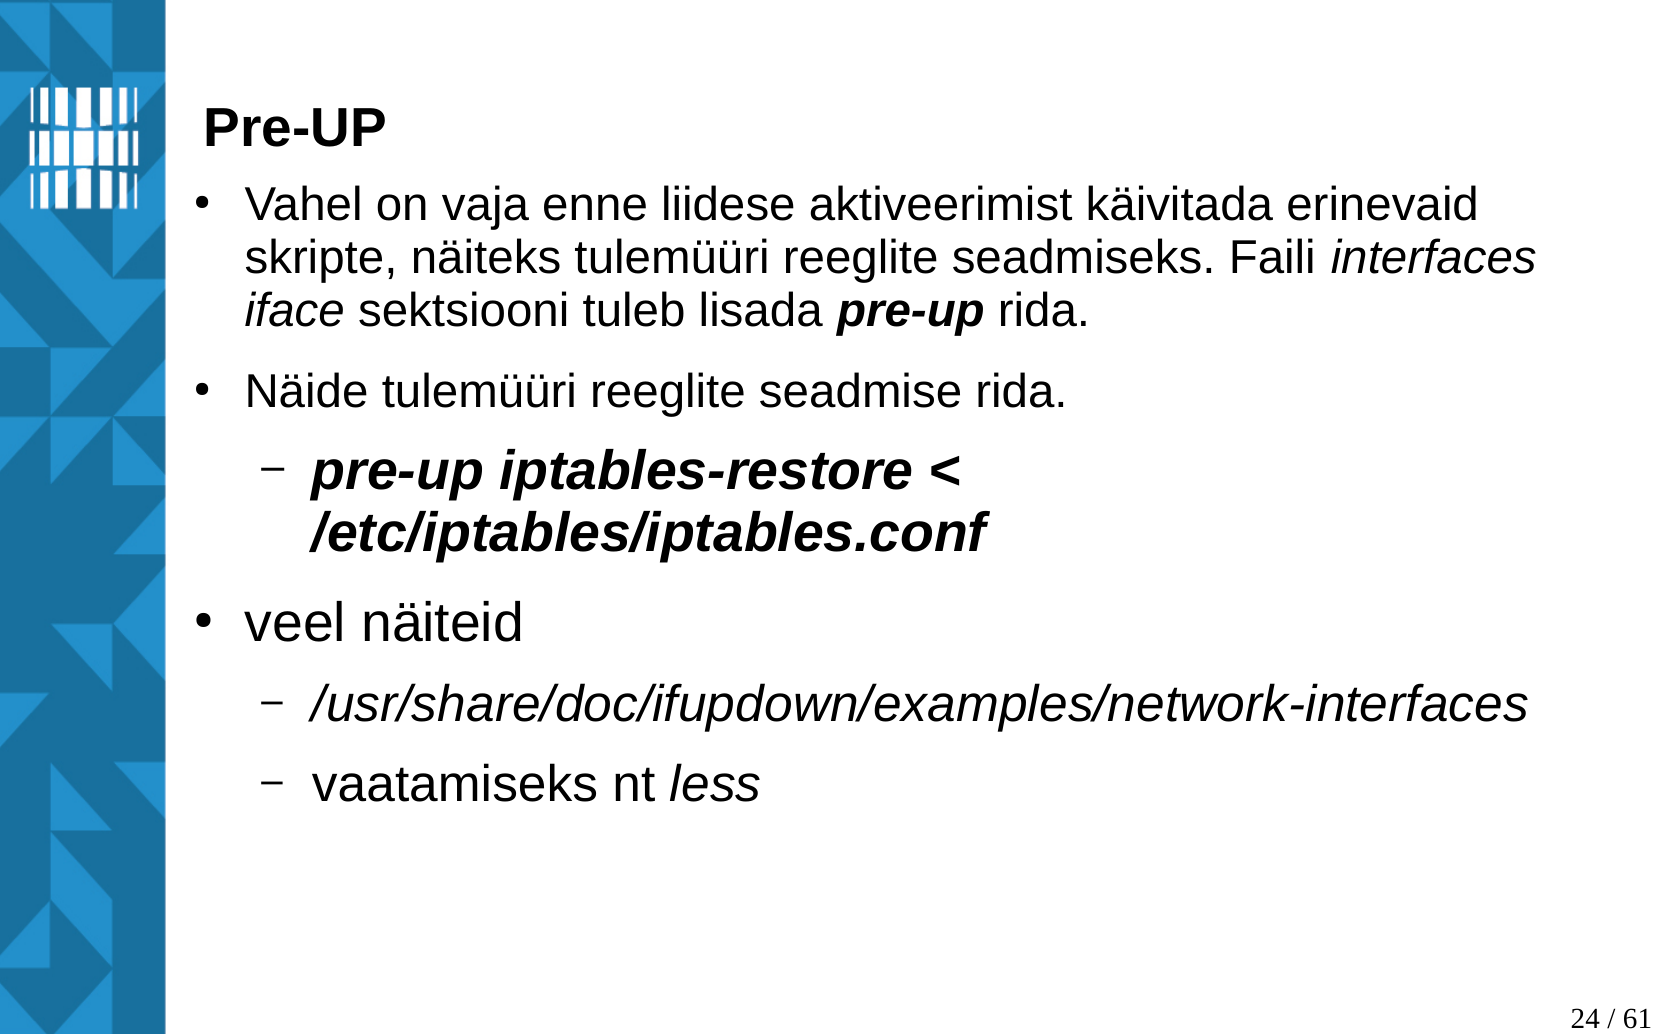

# Pre-UP
Vahel on vaja enne liidese aktiveerimist käivitada erinevaid skripte, näiteks tulemüüri reeglite seadmiseks. Faili interfaces iface sektsiooni tuleb lisada pre-up rida.
Näide tulemüüri reeglite seadmise rida.
pre-up iptables-restore < /etc/iptables/iptables.conf
veel näiteid
/usr/share/doc/ifupdown/examples/network-interfaces
vaatamiseks nt less
24